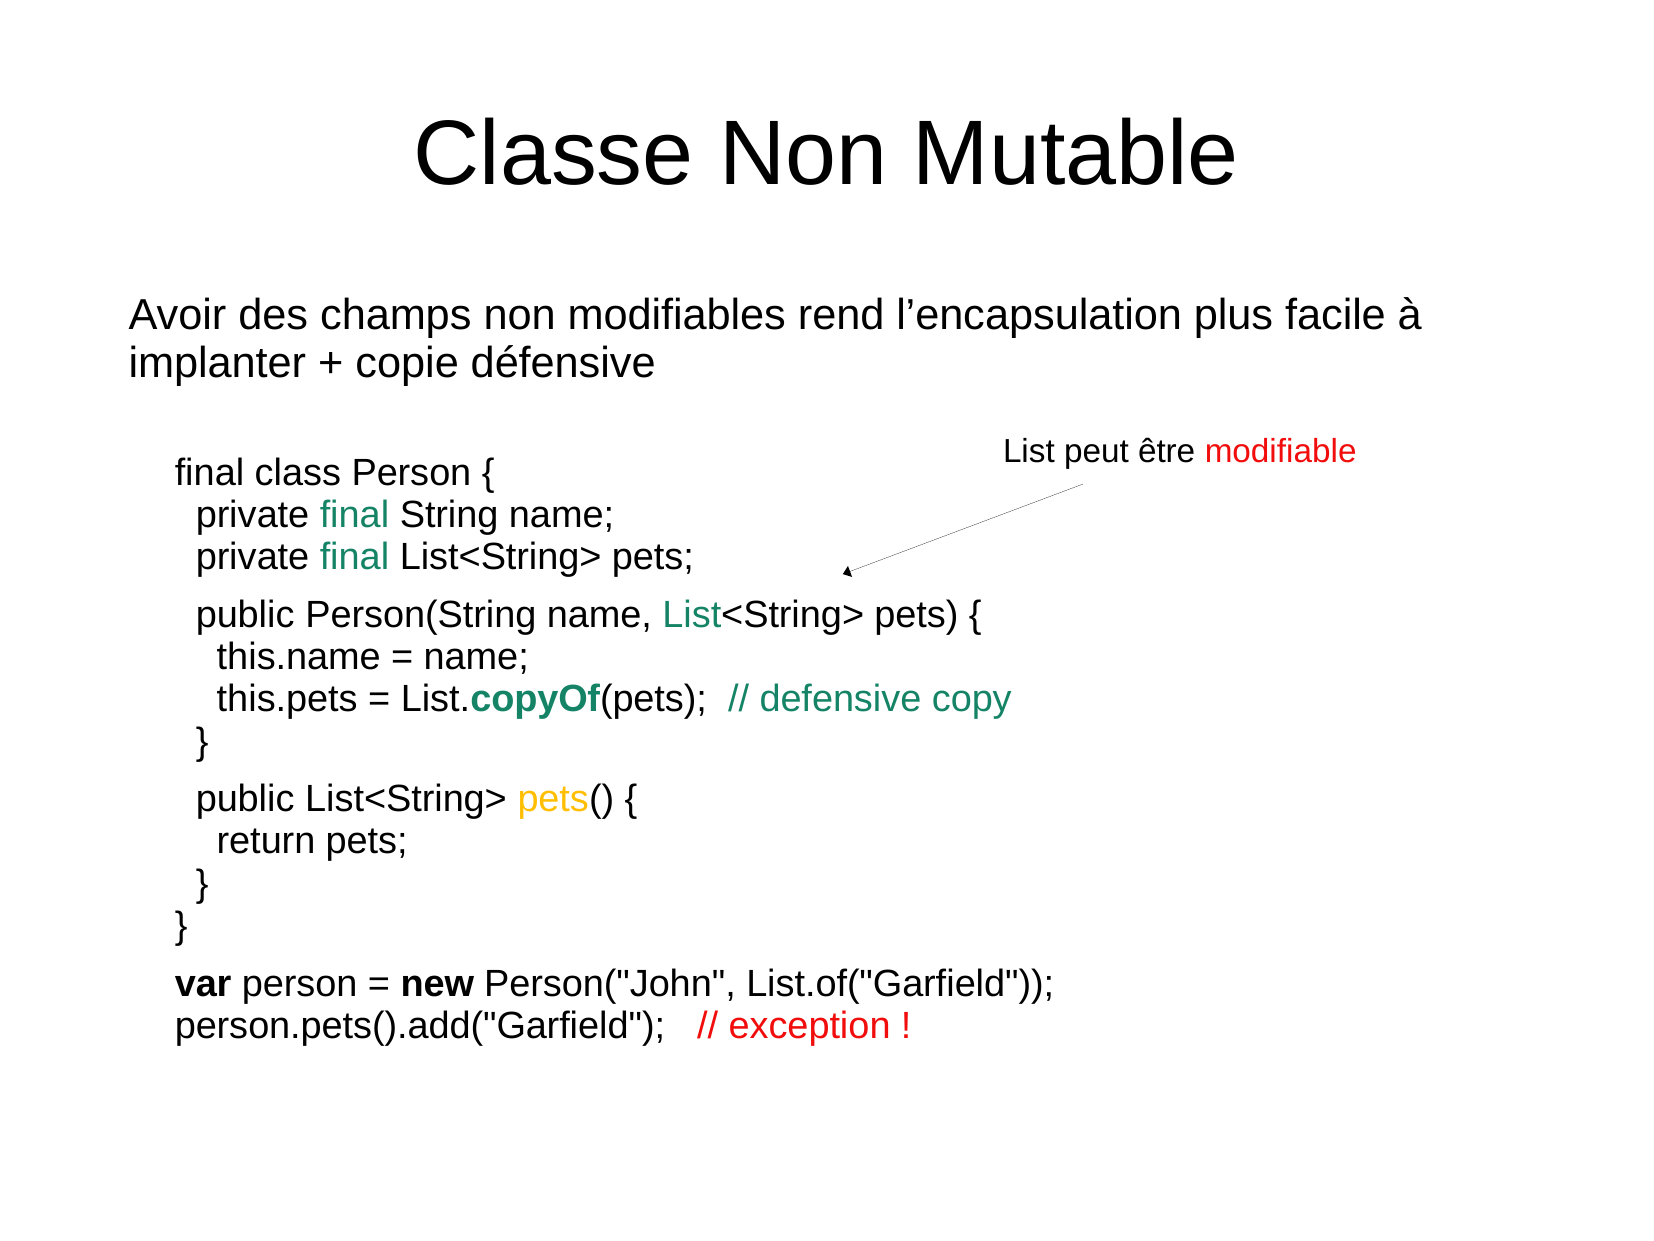

# Classe Non Mutable
Avoir des champs non modifiables rend l’encapsulation plus facile à implanter + copie défensive
final class Person {
 private final String name;
 private final List<String> pets;
 public Person(String name, List<String> pets) {
 this.name = name;
 this.pets = List.copyOf(pets); // defensive copy
 }
 public List<String> pets() {
 return pets;
 }
}
var person = new Person("John", List.of("Garfield"));
person.pets().add("Garfield"); // exception !
List peut être modifiable